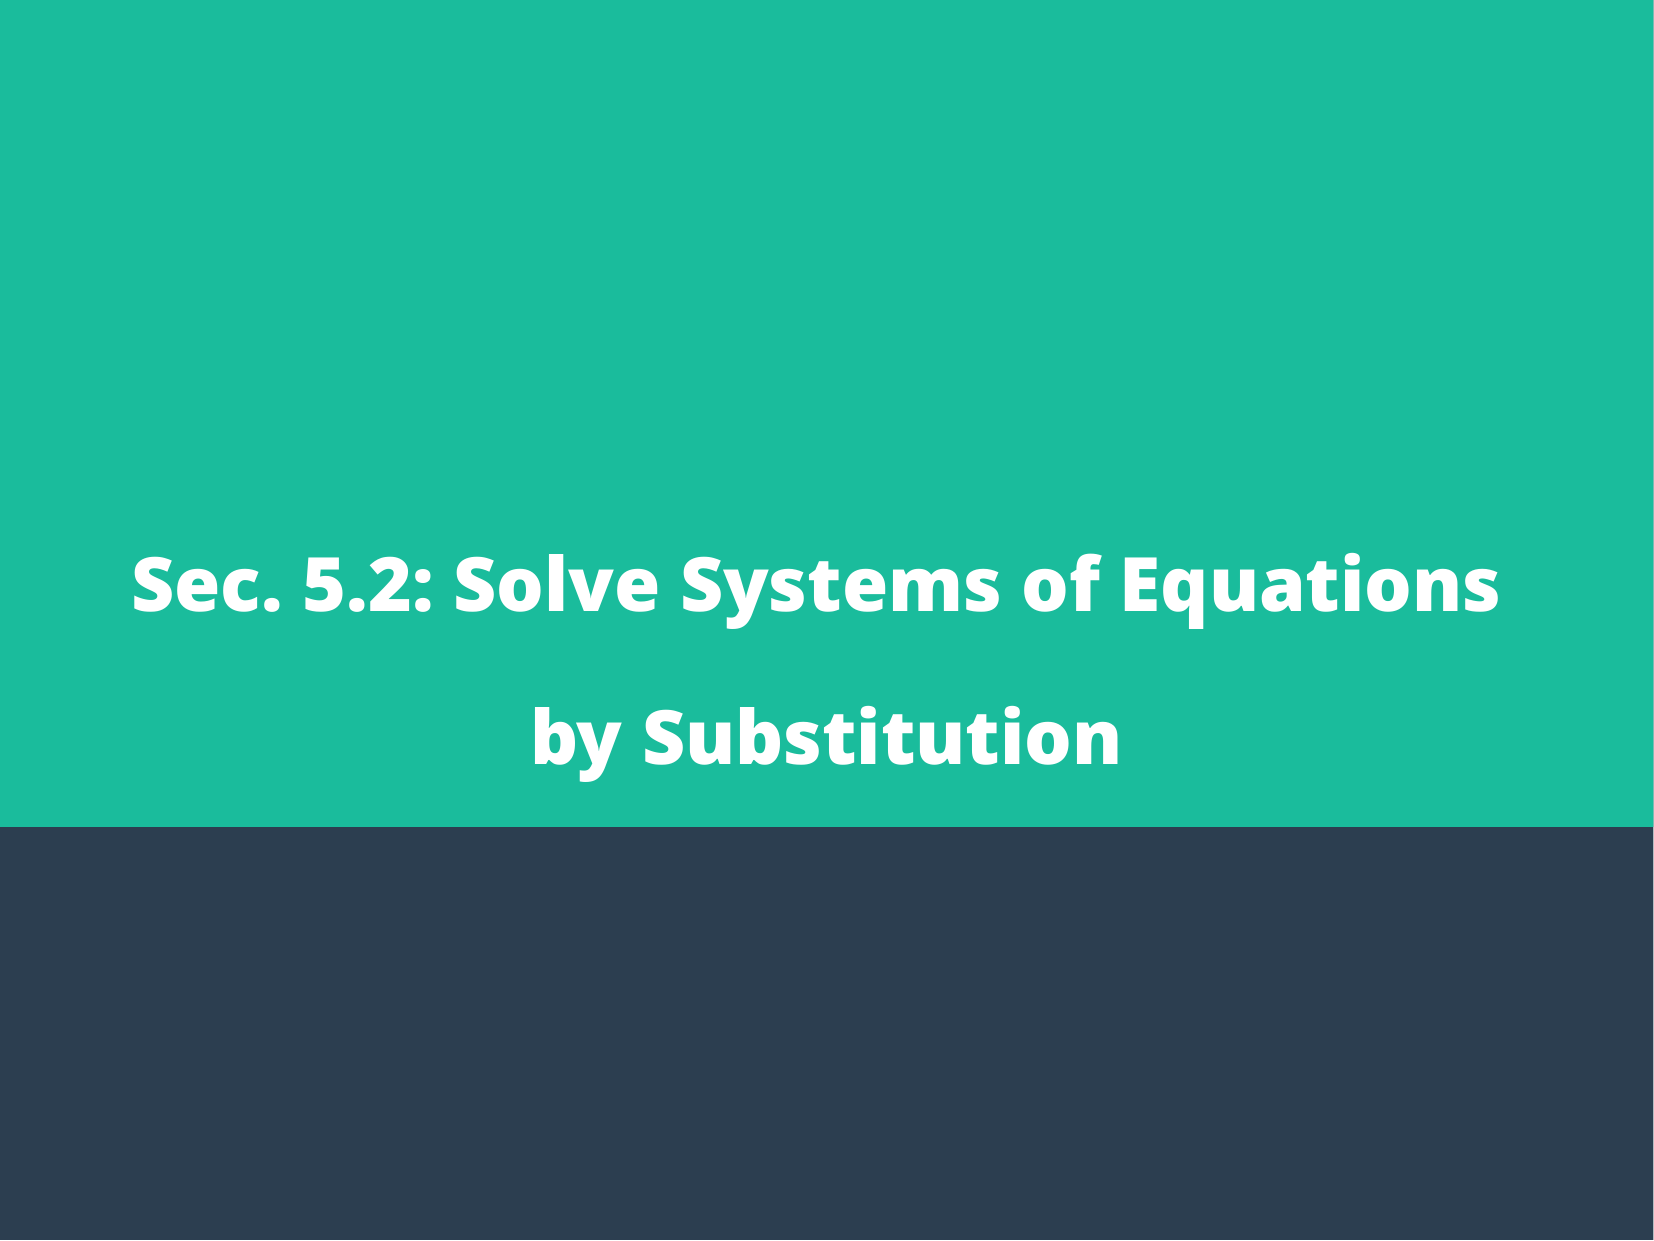

# Sec. 5.2: Solve Systems of Equations by Substitution